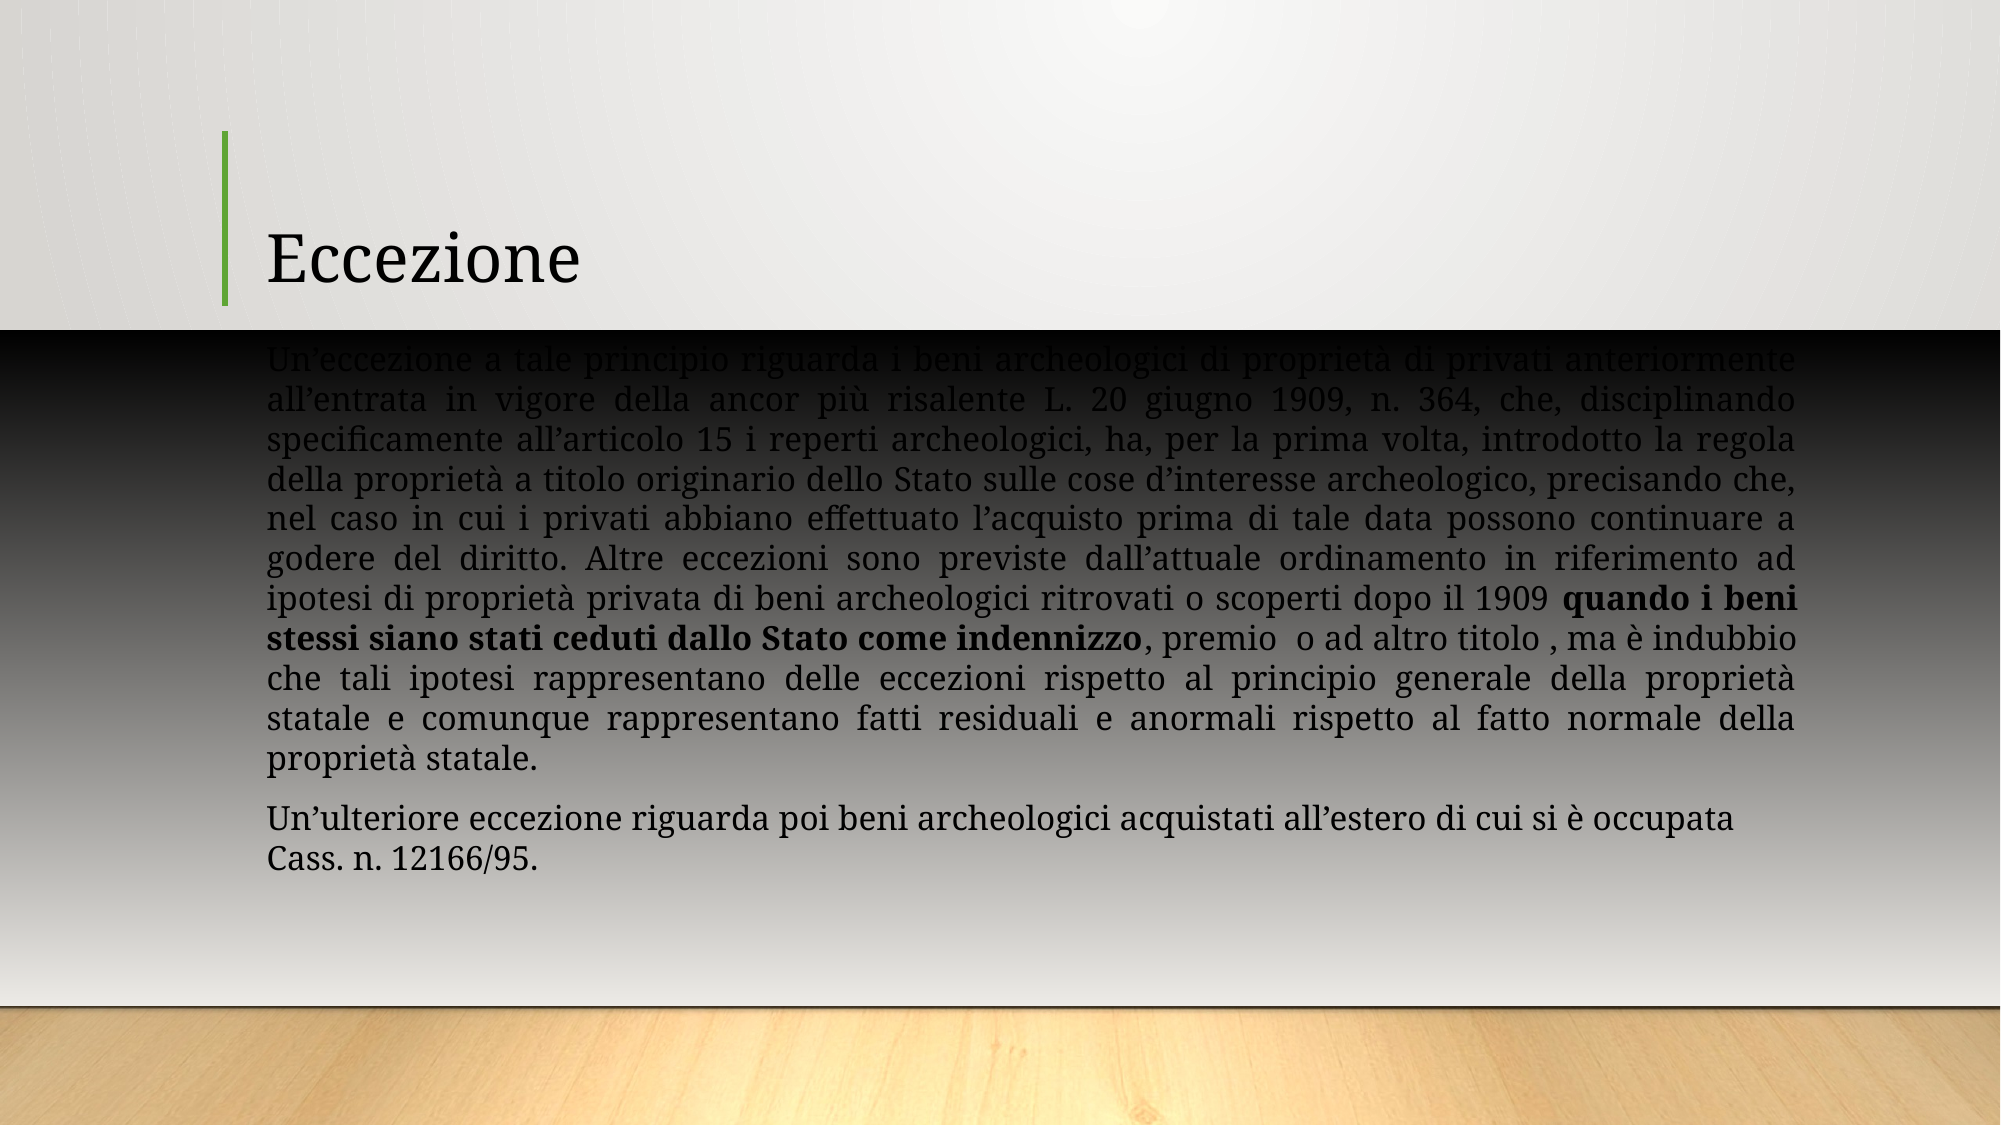

# Eccezione
Un’eccezione a tale principio riguarda i beni archeologici di proprietà di privati anteriormente all’entrata in vigore della ancor più risalente L. 20 giugno 1909, n. 364, che, disciplinando specificamente all’articolo 15 i reperti archeologici, ha, per la prima volta, introdotto la regola della proprietà a titolo originario dello Stato sulle cose d’interesse archeologico, precisando che, nel caso in cui i privati abbiano effettuato l’acquisto prima di tale data possono continuare a godere del diritto. Altre eccezioni sono previste dall’attuale ordinamento in riferimento ad ipotesi di proprietà privata di beni archeologici ritrovati o scoperti dopo il 1909 quando i beni stessi siano stati ceduti dallo Stato come indennizzo, premio o ad altro titolo , ma è indubbio che tali ipotesi rappresentano delle eccezioni rispetto al principio generale della proprietà statale e comunque rappresentano fatti residuali e anormali rispetto al fatto normale della proprietà statale.
Un’ulteriore eccezione riguarda poi beni archeologici acquistati all’estero di cui si è occupata Cass. n. 12166/95.